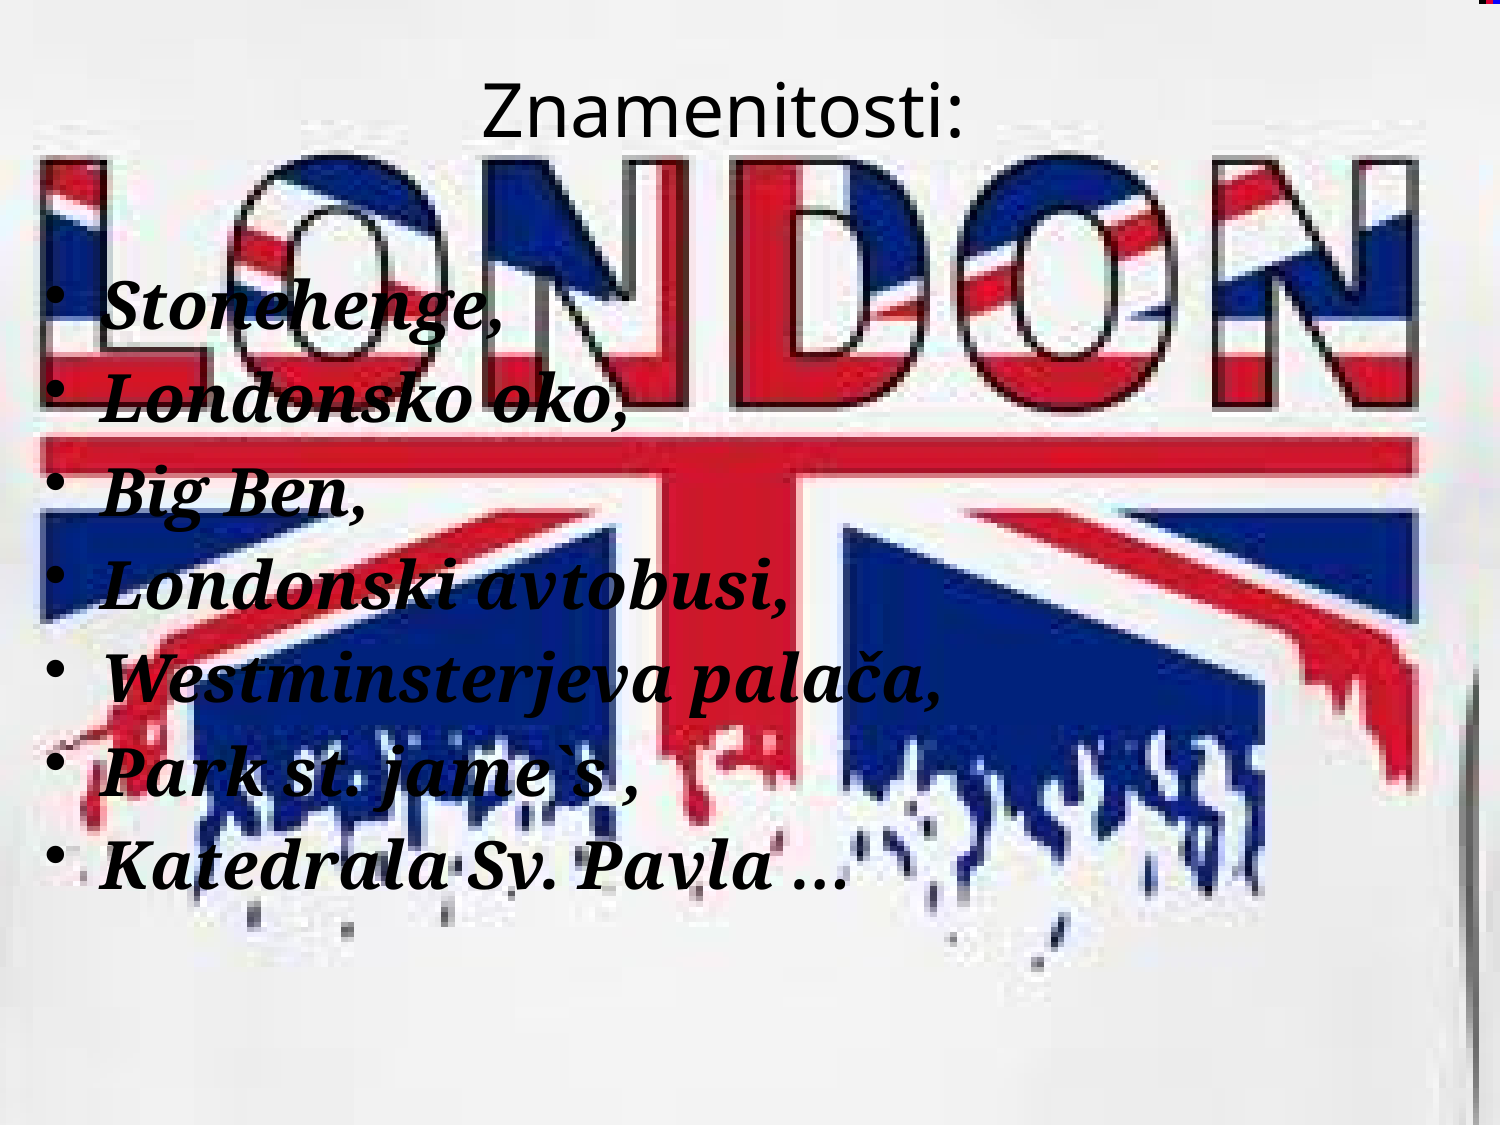

Znamenitosti:
# Stonehenge,
Londonsko oko,
Big Ben,
Londonski avtobusi,
Westminsterjeva palača,
Park st. jame`s ,
Katedrala Sv. Pavla …